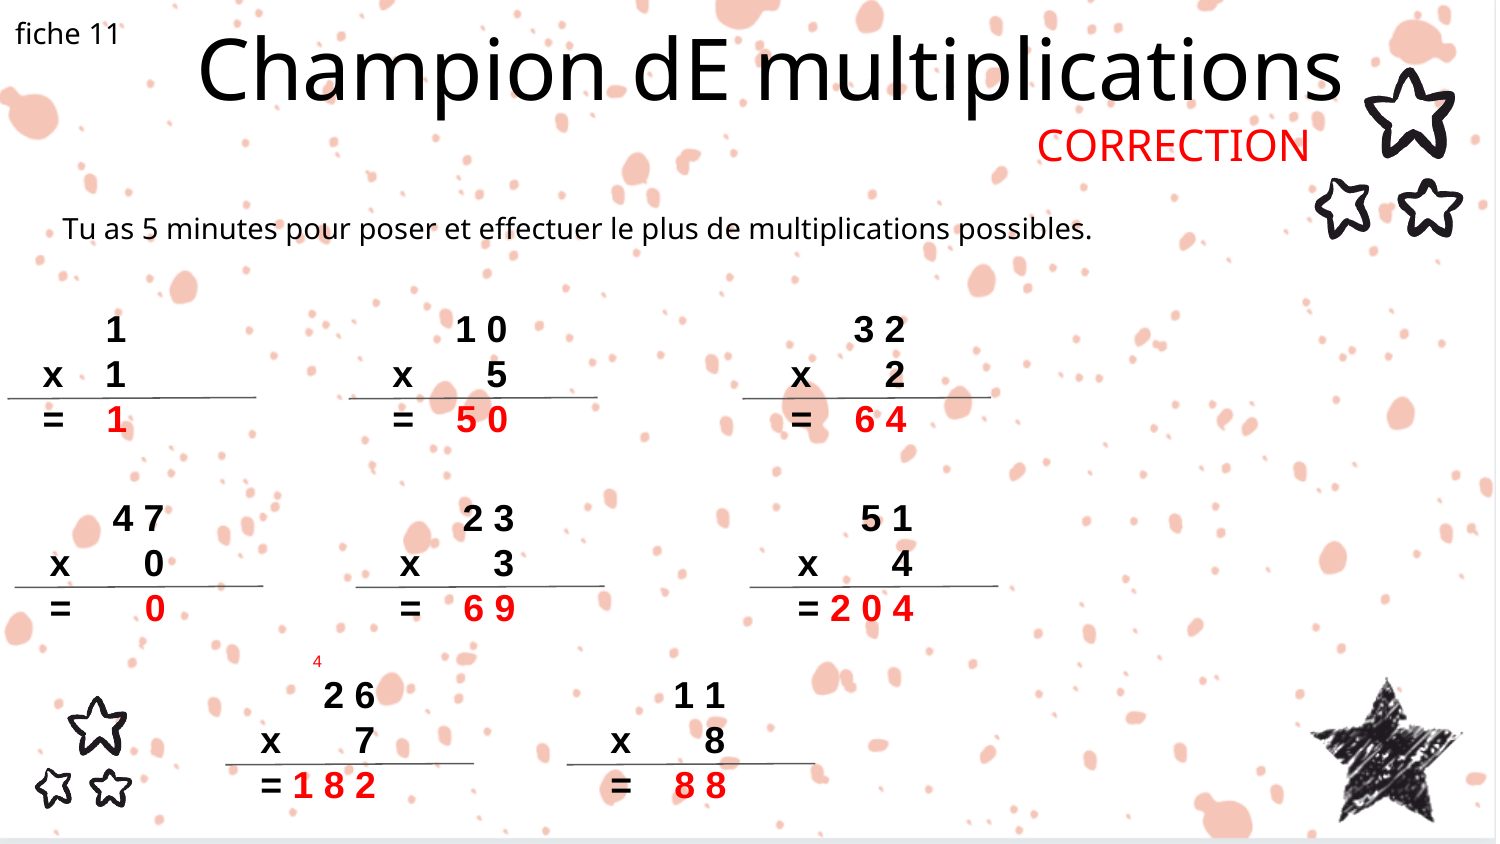

fiche 11
Champion dE multiplications
CORRECTION
Tu as 5 minutes pour poser et effectuer le plus de multiplications possibles.
 1
x 1
= 1
 1 0
x 5
= 5 0
 3 2
x 2
= 6 4
 4 7
x 0
= 0
 2 3
x 3
= 6 9
 5 1
x 4
= 2 0 4
4
 2 6
x 7
= 1 8 2
 1 1
x 8
= 8 8